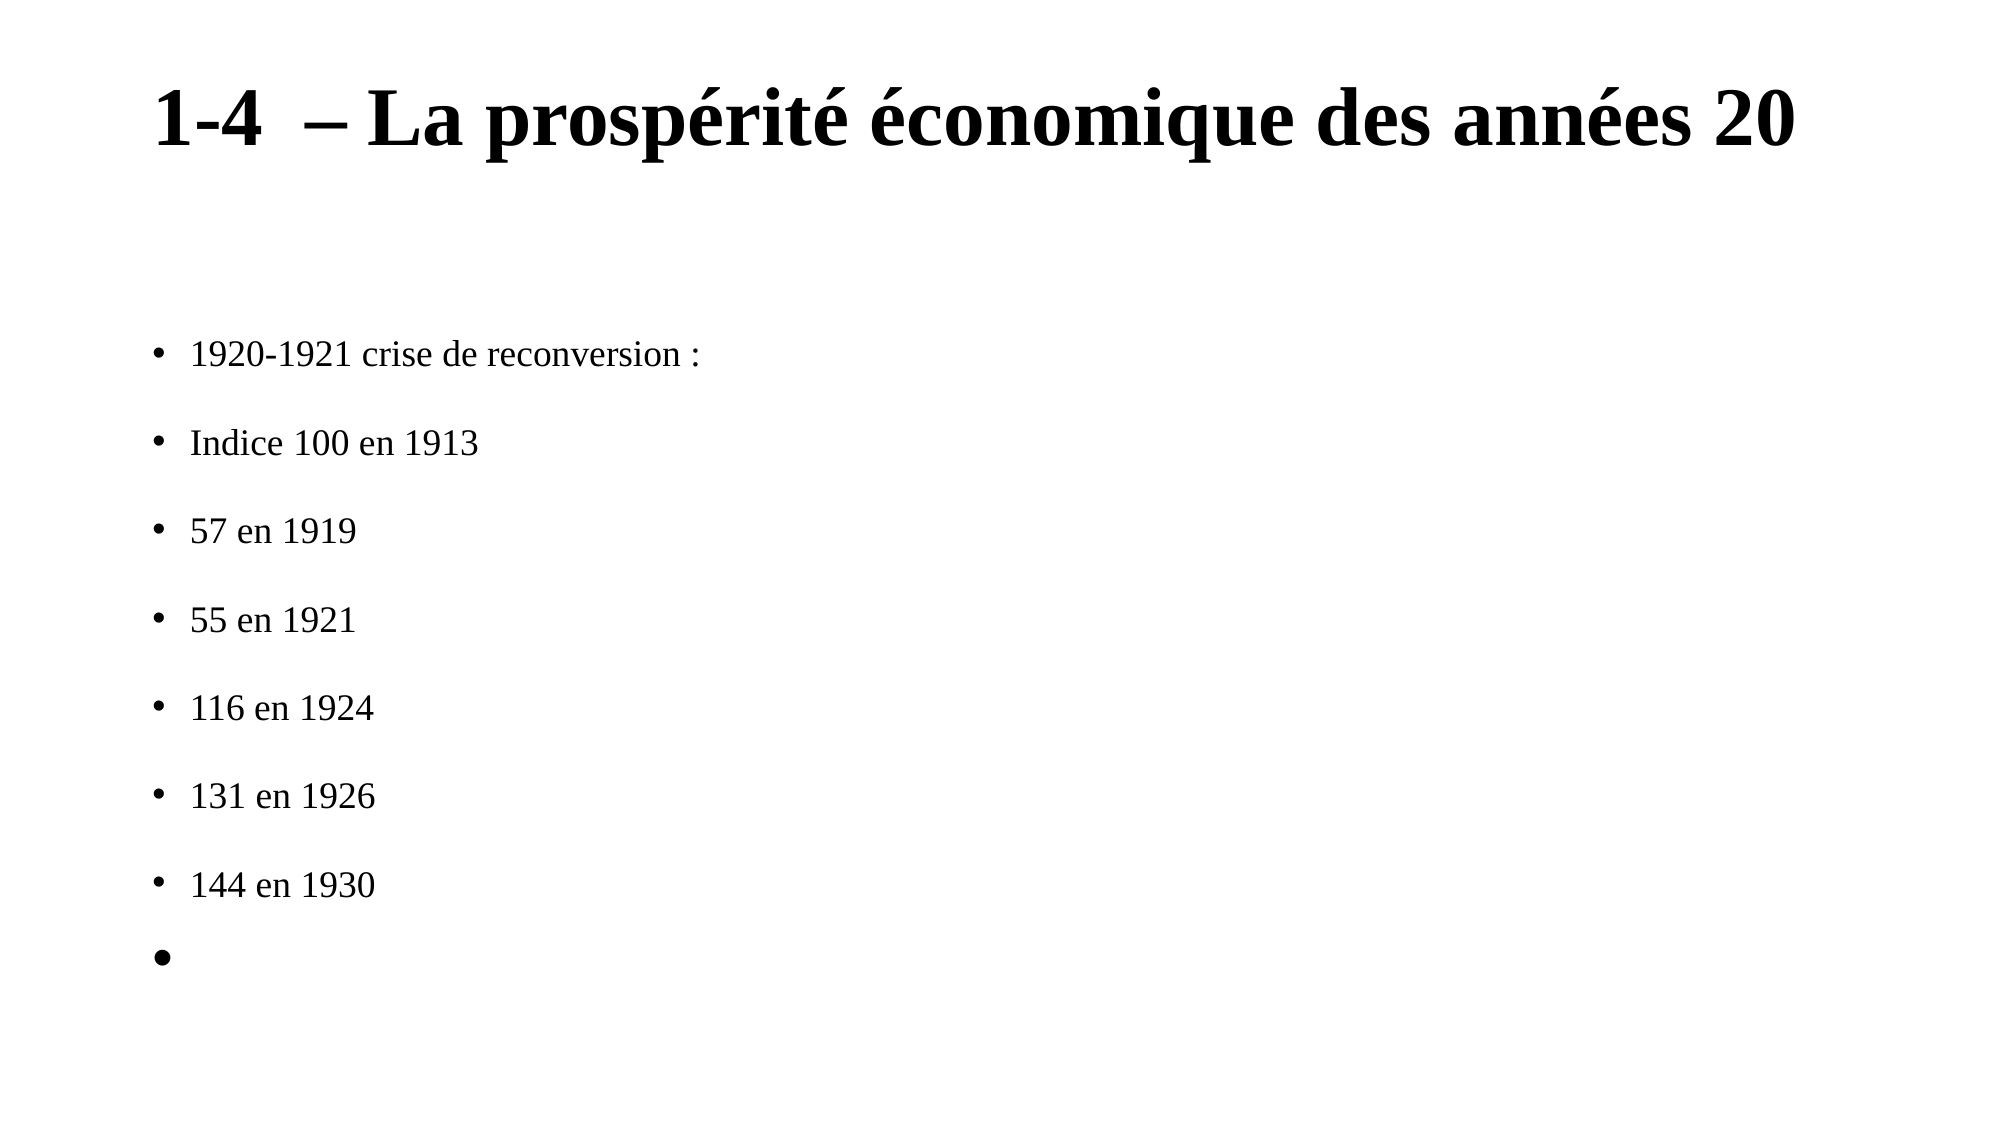

# 1-4 – La prospérité économique des années 20
1920-1921 crise de reconversion :
Indice 100 en 1913
57 en 1919
55 en 1921
116 en 1924
131 en 1926
144 en 1930